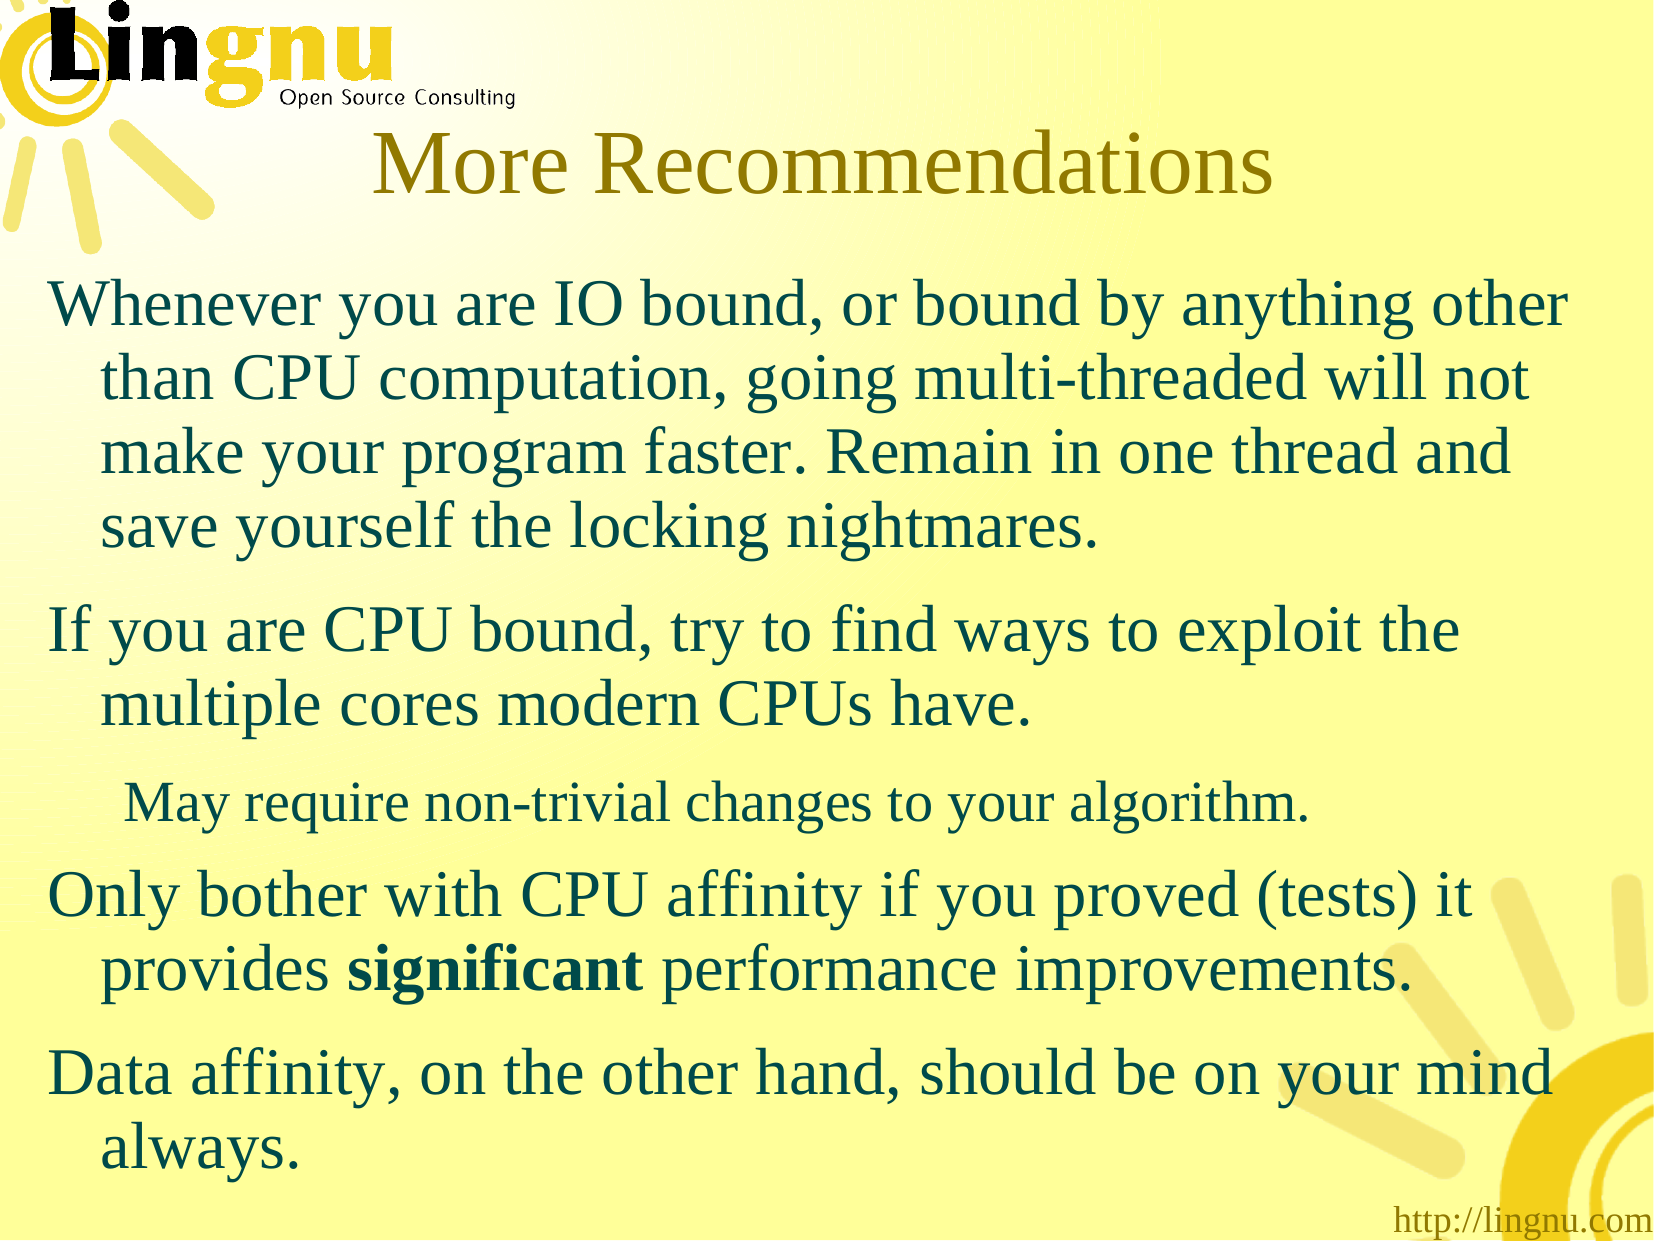

# More Recommendations
Whenever you are IO bound, or bound by anything other than CPU computation, going multi-threaded will not make your program faster. Remain in one thread and save yourself the locking nightmares.
If you are CPU bound, try to find ways to exploit the multiple cores modern CPUs have.
May require non-trivial changes to your algorithm.
Only bother with CPU affinity if you proved (tests) it provides significant performance improvements.
Data affinity, on the other hand, should be on your mind always.